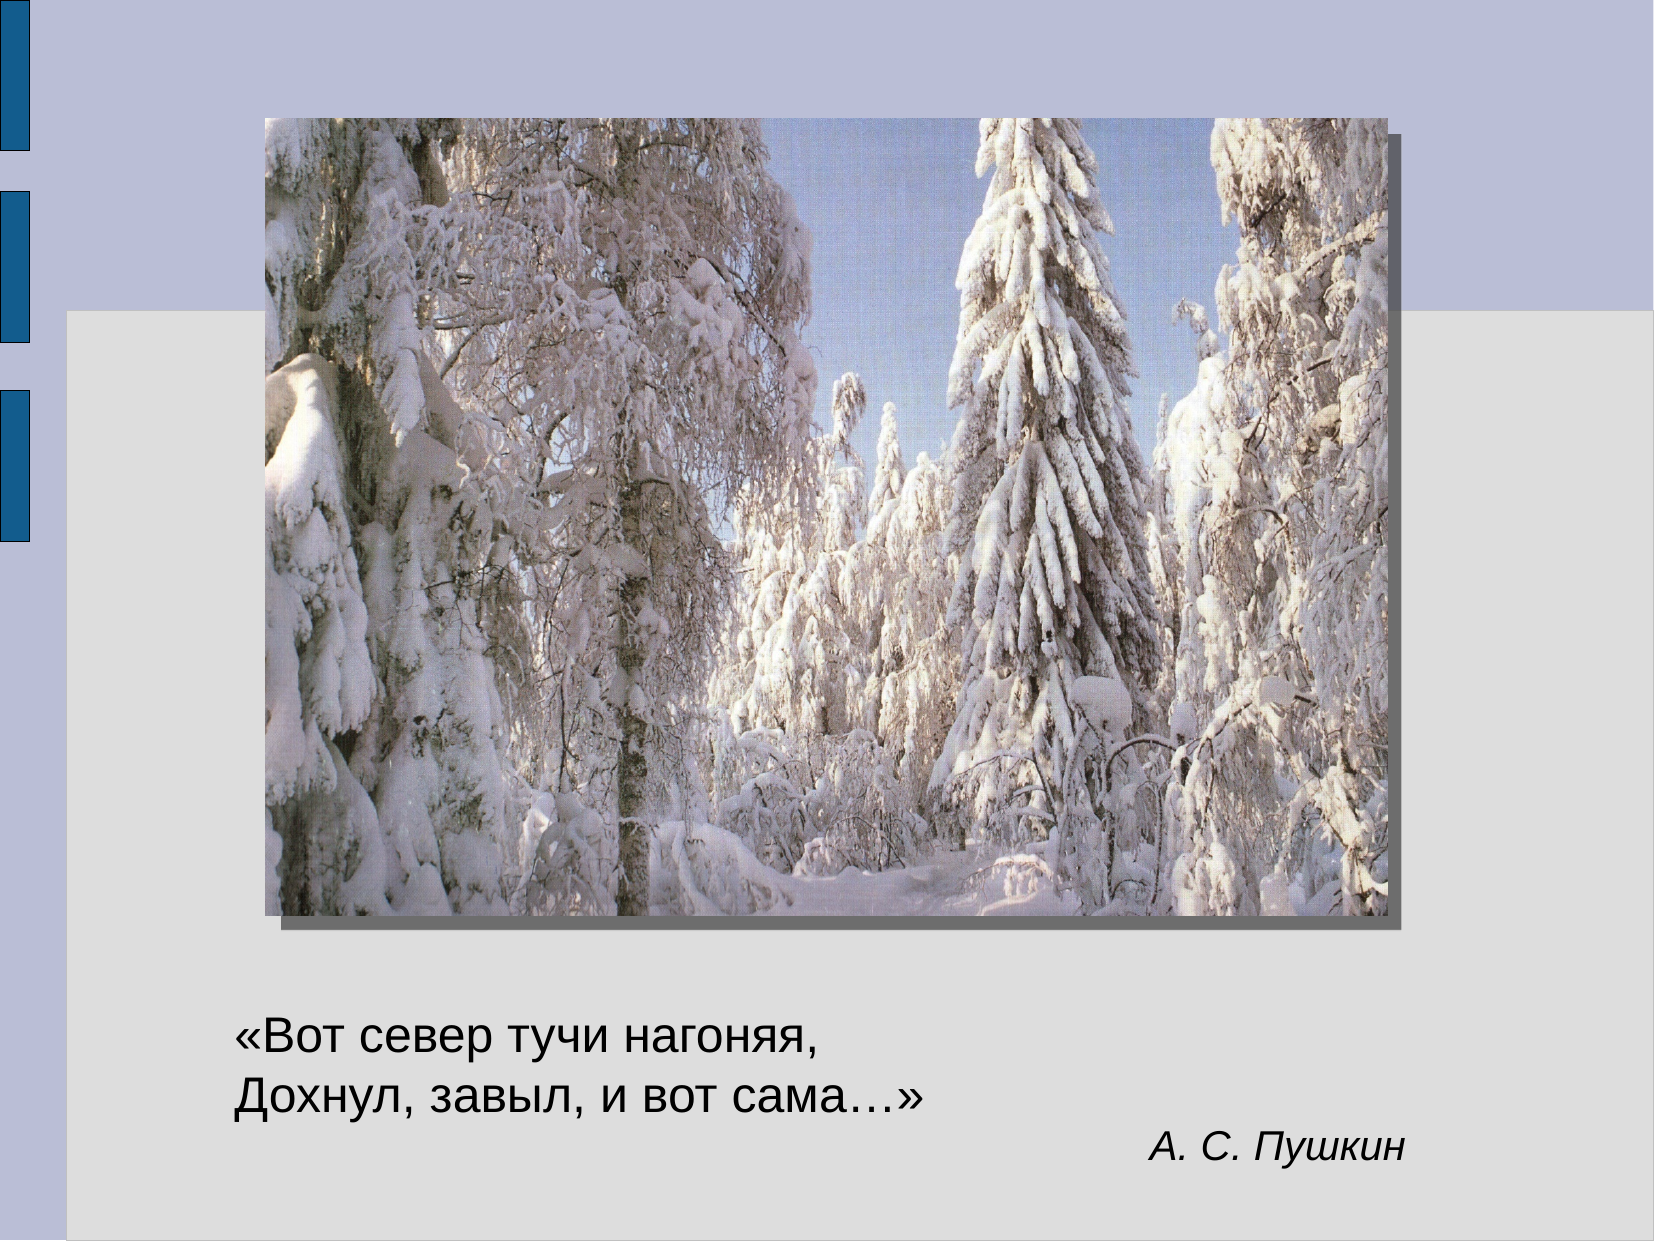

«Вот север тучи нагоняя,
Дохнул, завыл, и вот сама…»
А. С. Пушкин